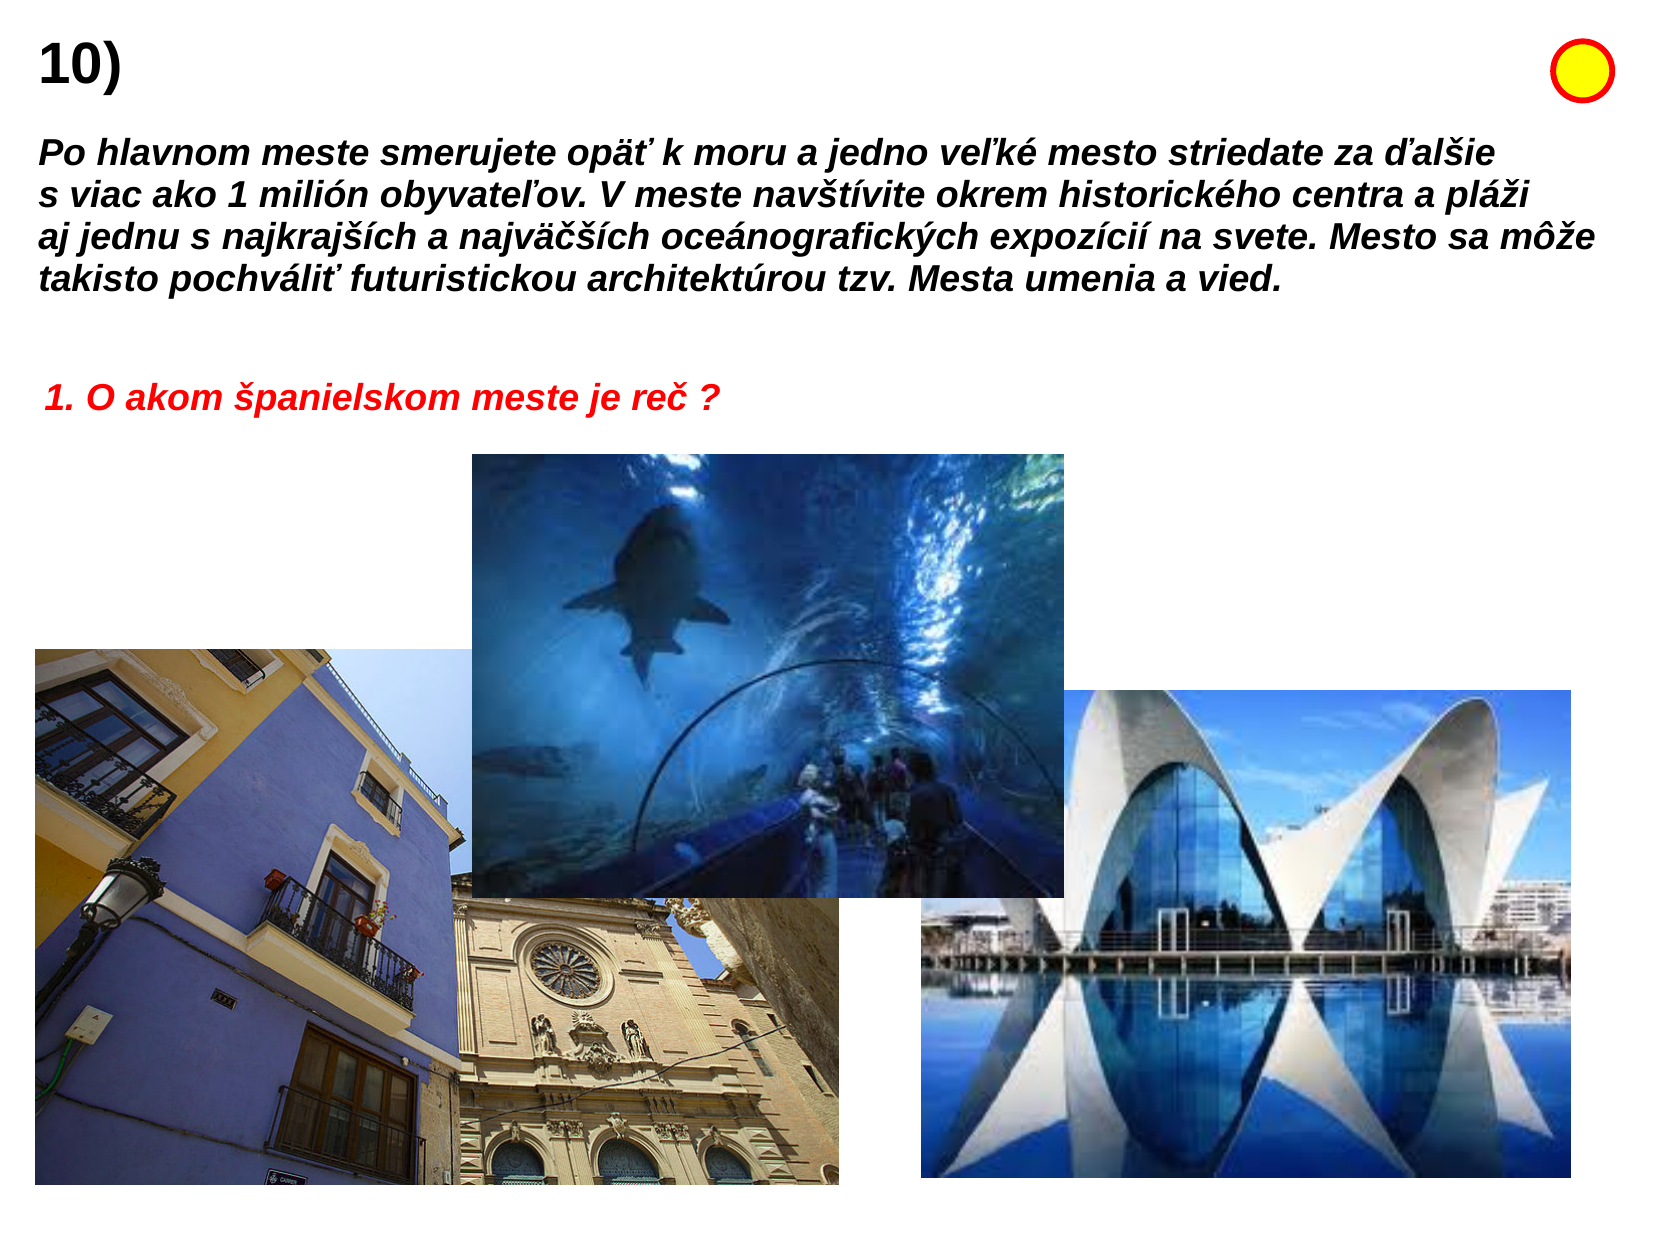

10)
Po hlavnom meste smerujete opäť k moru a jedno veľké mesto striedate za ďalšie
s viac ako 1 milión obyvateľov. V meste navštívite okrem historického centra a pláži
aj jednu s najkrajších a najväčších oceánografických expozícií na svete. Mesto sa môže
takisto pochváliť futuristickou architektúrou tzv. Mesta umenia a vied.
1. O akom španielskom meste je reč ?